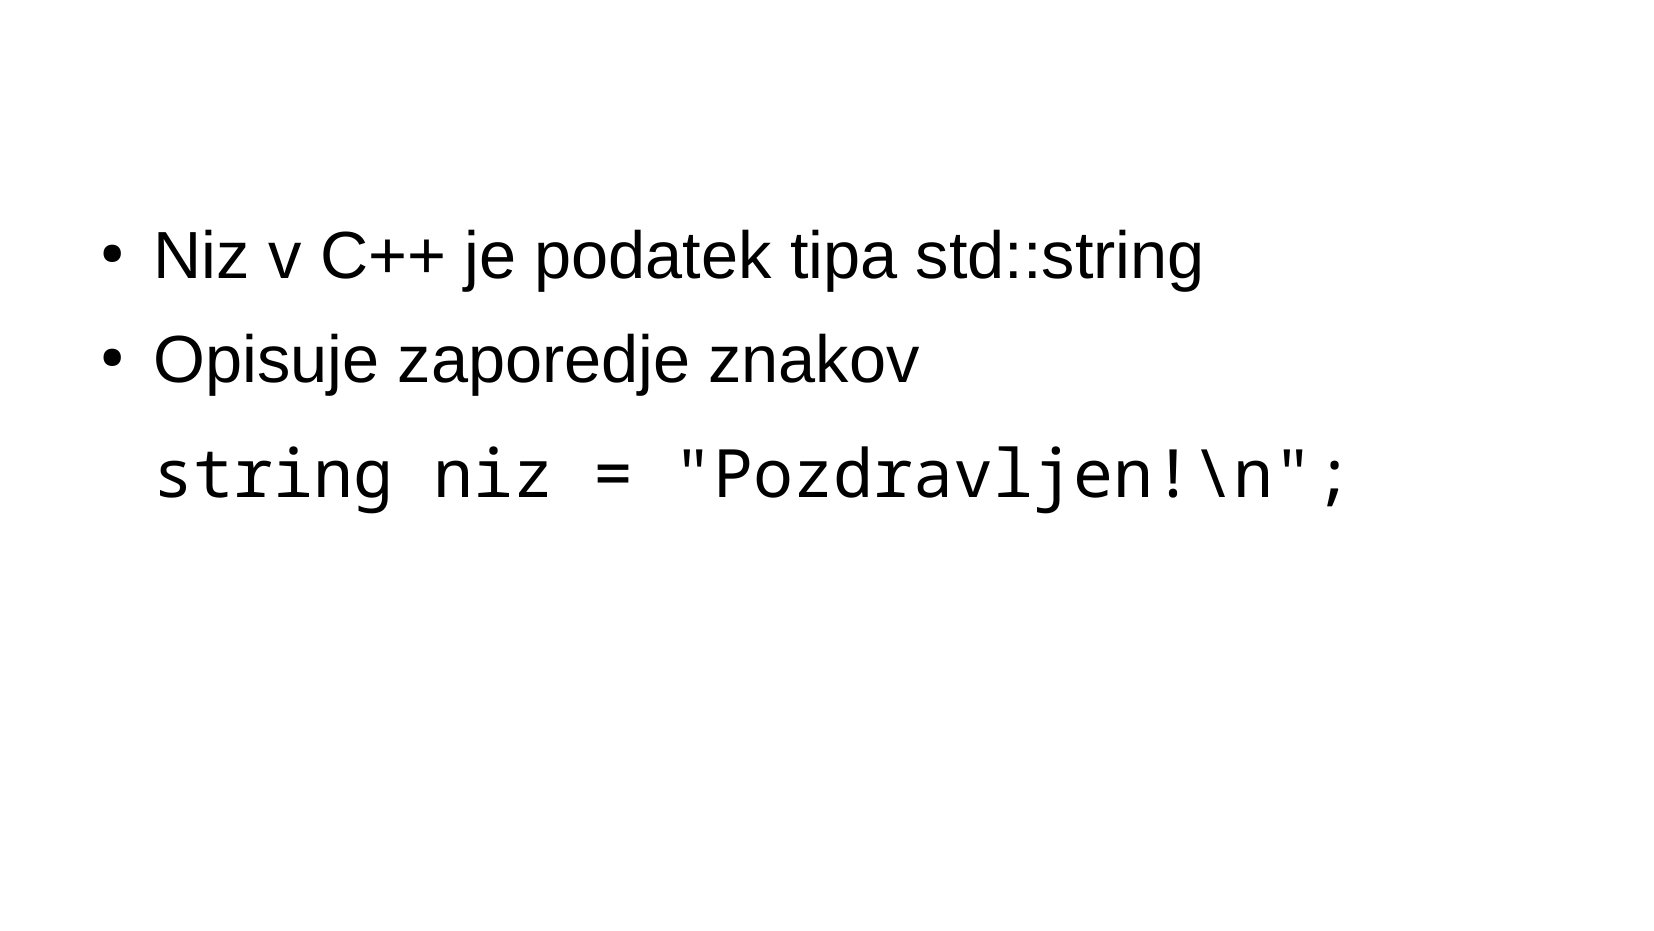

#
Niz v C++ je podatek tipa std::string
Opisuje zaporedje znakov
string niz = "Pozdravljen!\n";